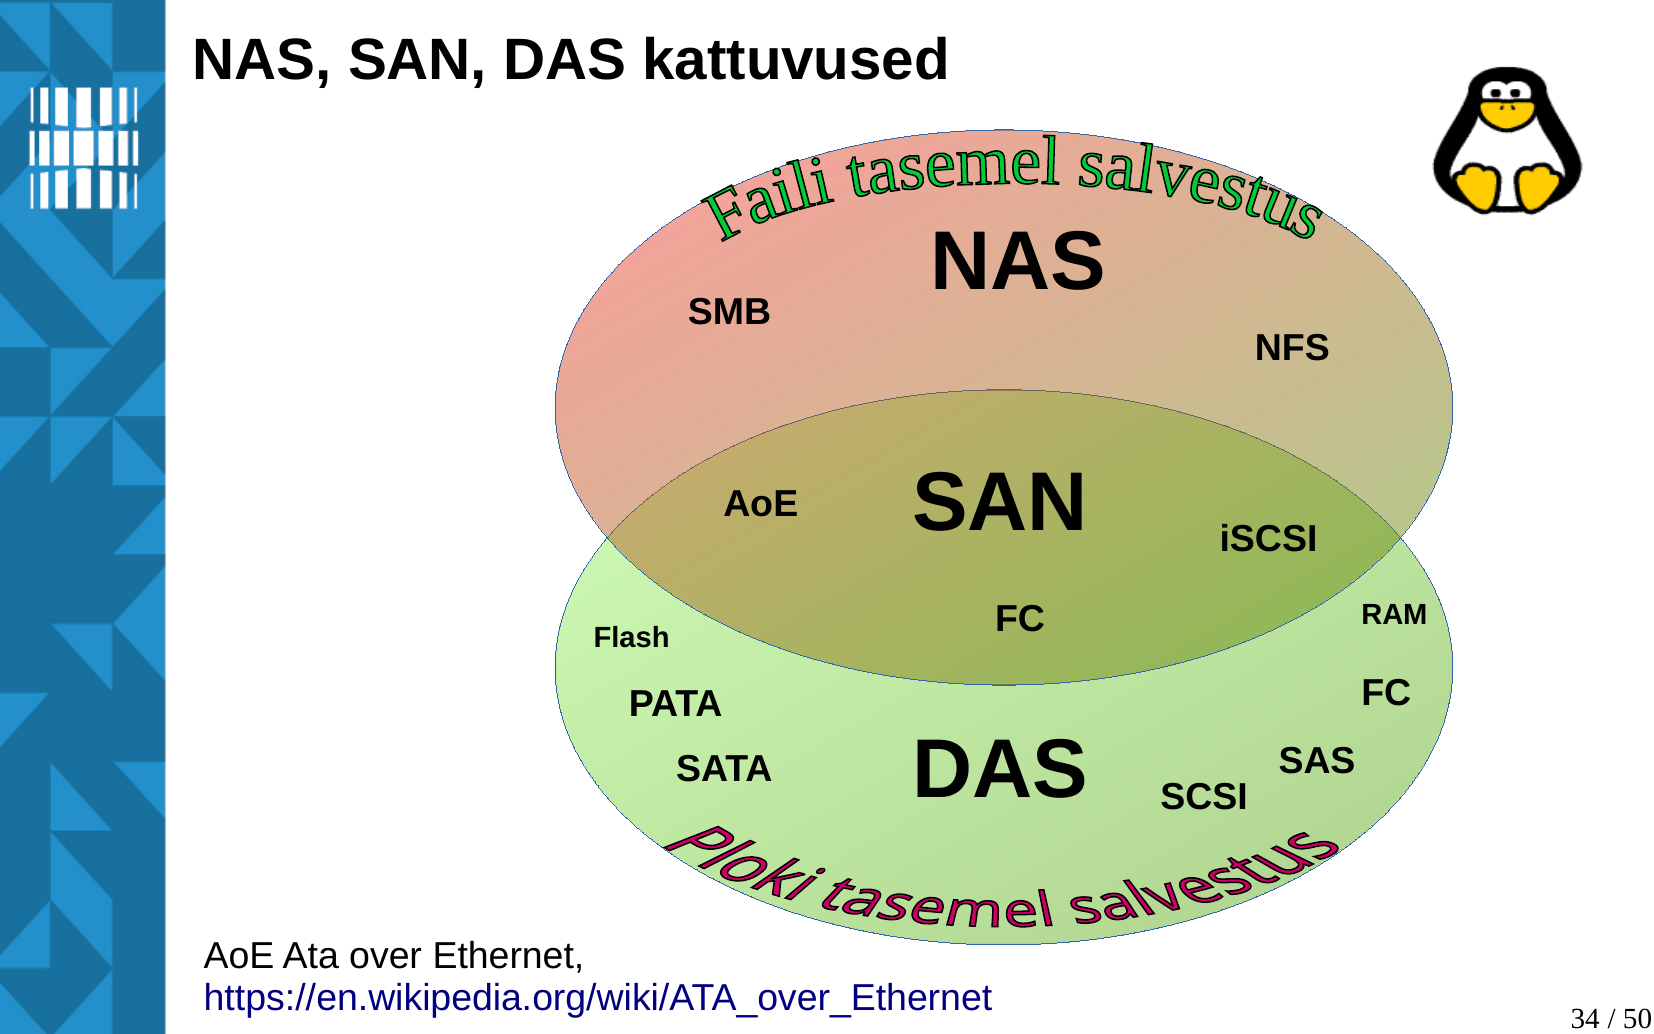

# NAS, SAN, DAS kattuvused
Faili tasemel salvestus
NAS
SMB
NFS
SAN
AoE
Ploki tasemel salvestus
iSCSI
FC
RAM
Flash
FC
PATA
DAS
SAS
SATA
SCSI
AoE Ata over Ethernet, https://en.wikipedia.org/wiki/ATA_over_Ethernet